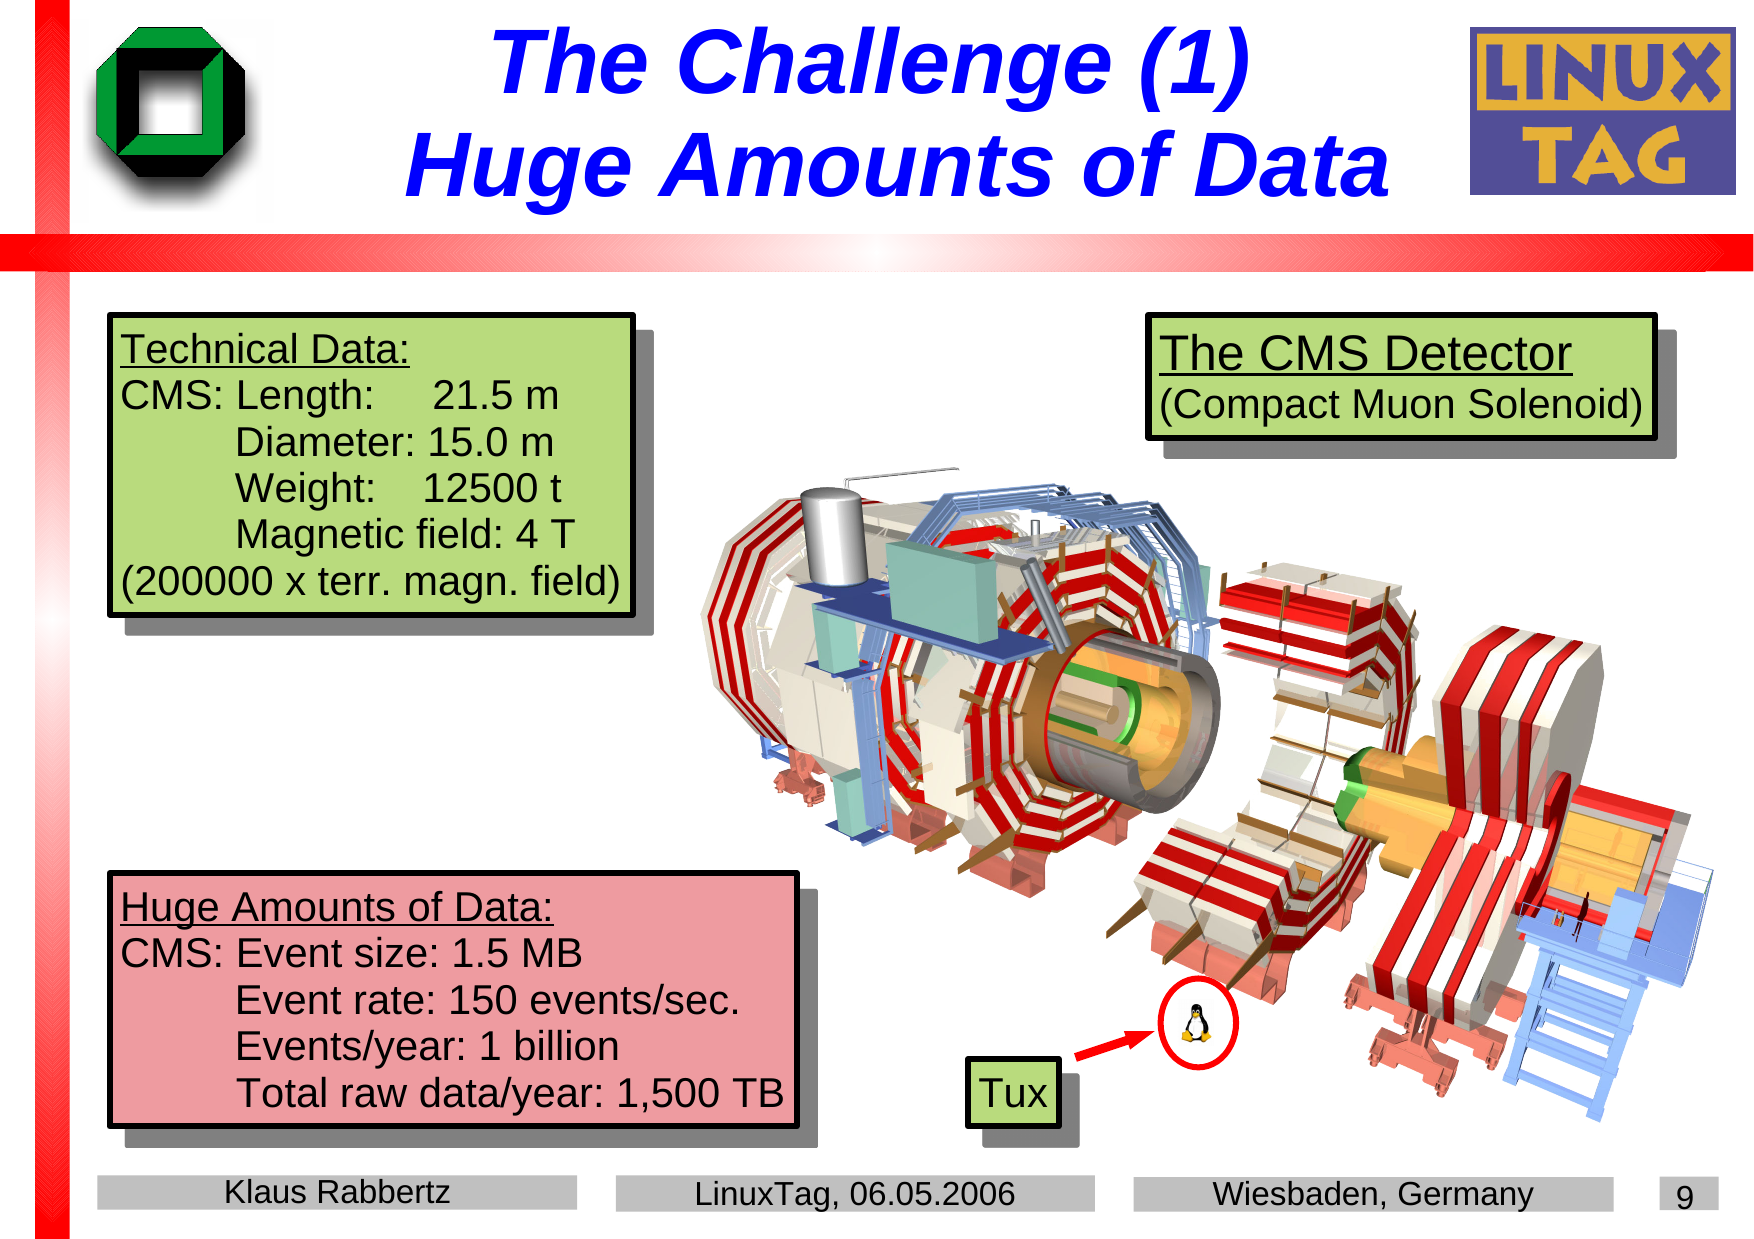

# The Challenge (1) Huge Amounts of Data
The CMS Detector
(Compact Muon Solenoid)
Technical Data:
CMS: Length: 21.5 m
 Diameter: 15.0 m
 Weight: 12500 t
 Magnetic field: 4 T
(200000 x terr. magn. field)
Huge Amounts of Data:
CMS: Event size: 1.5 MB
 Event rate: 150 events/sec.
 Events/year: 1 billion
 Total raw data/year: 1,500 TB
Tux